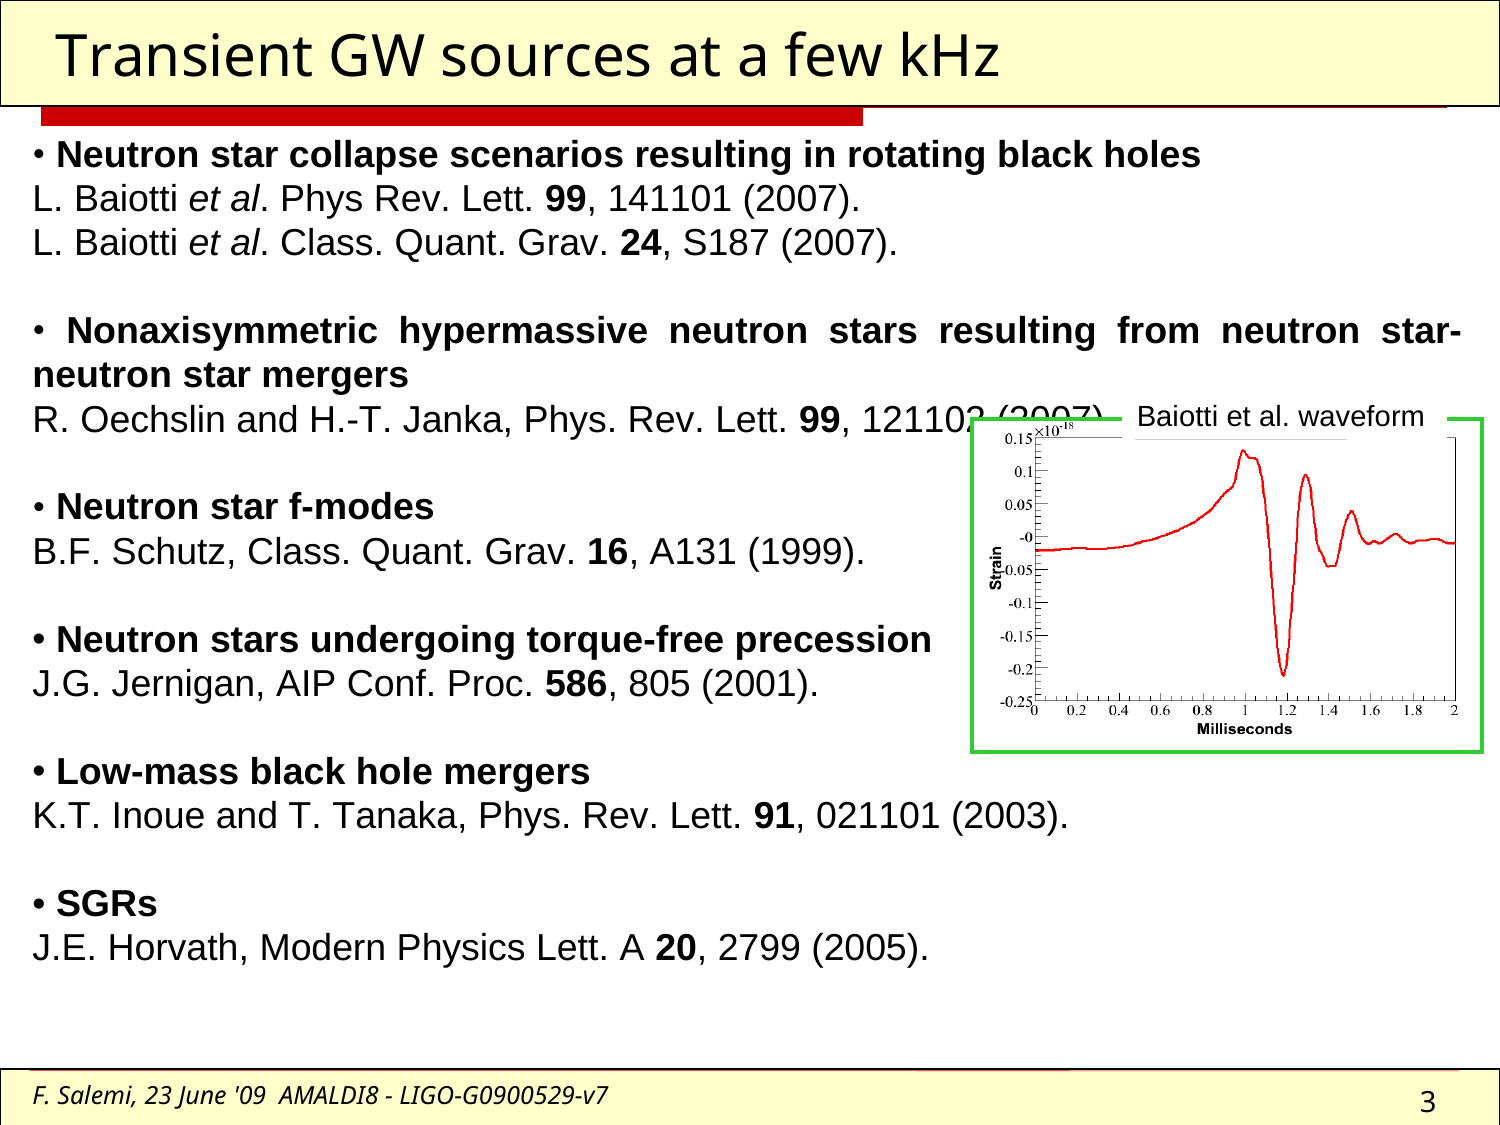

# Transient GW sources at a few kHz
 Neutron star collapse scenarios resulting in rotating black holes
L. Baiotti et al. Phys Rev. Lett. 99, 141101 (2007).
L. Baiotti et al. Class. Quant. Grav. 24, S187 (2007).
 Nonaxisymmetric hypermassive neutron stars resulting from neutron star-neutron star mergers
R. Oechslin and H.-T. Janka, Phys. Rev. Lett. 99, 121102 (2007).
 Neutron star f-modes
B.F. Schutz, Class. Quant. Grav. 16, A131 (1999).
 Neutron stars undergoing torque-free precession
J.G. Jernigan, AIP Conf. Proc. 586, 805 (2001).
 Low-mass black hole mergers
K.T. Inoue and T. Tanaka, Phys. Rev. Lett. 91, 021101 (2003).
 SGRs
J.E. Horvath, Modern Physics Lett. A 20, 2799 (2005).
Baiotti et al. waveform
M. Drago, f2f Orsay, Jun 2008
3